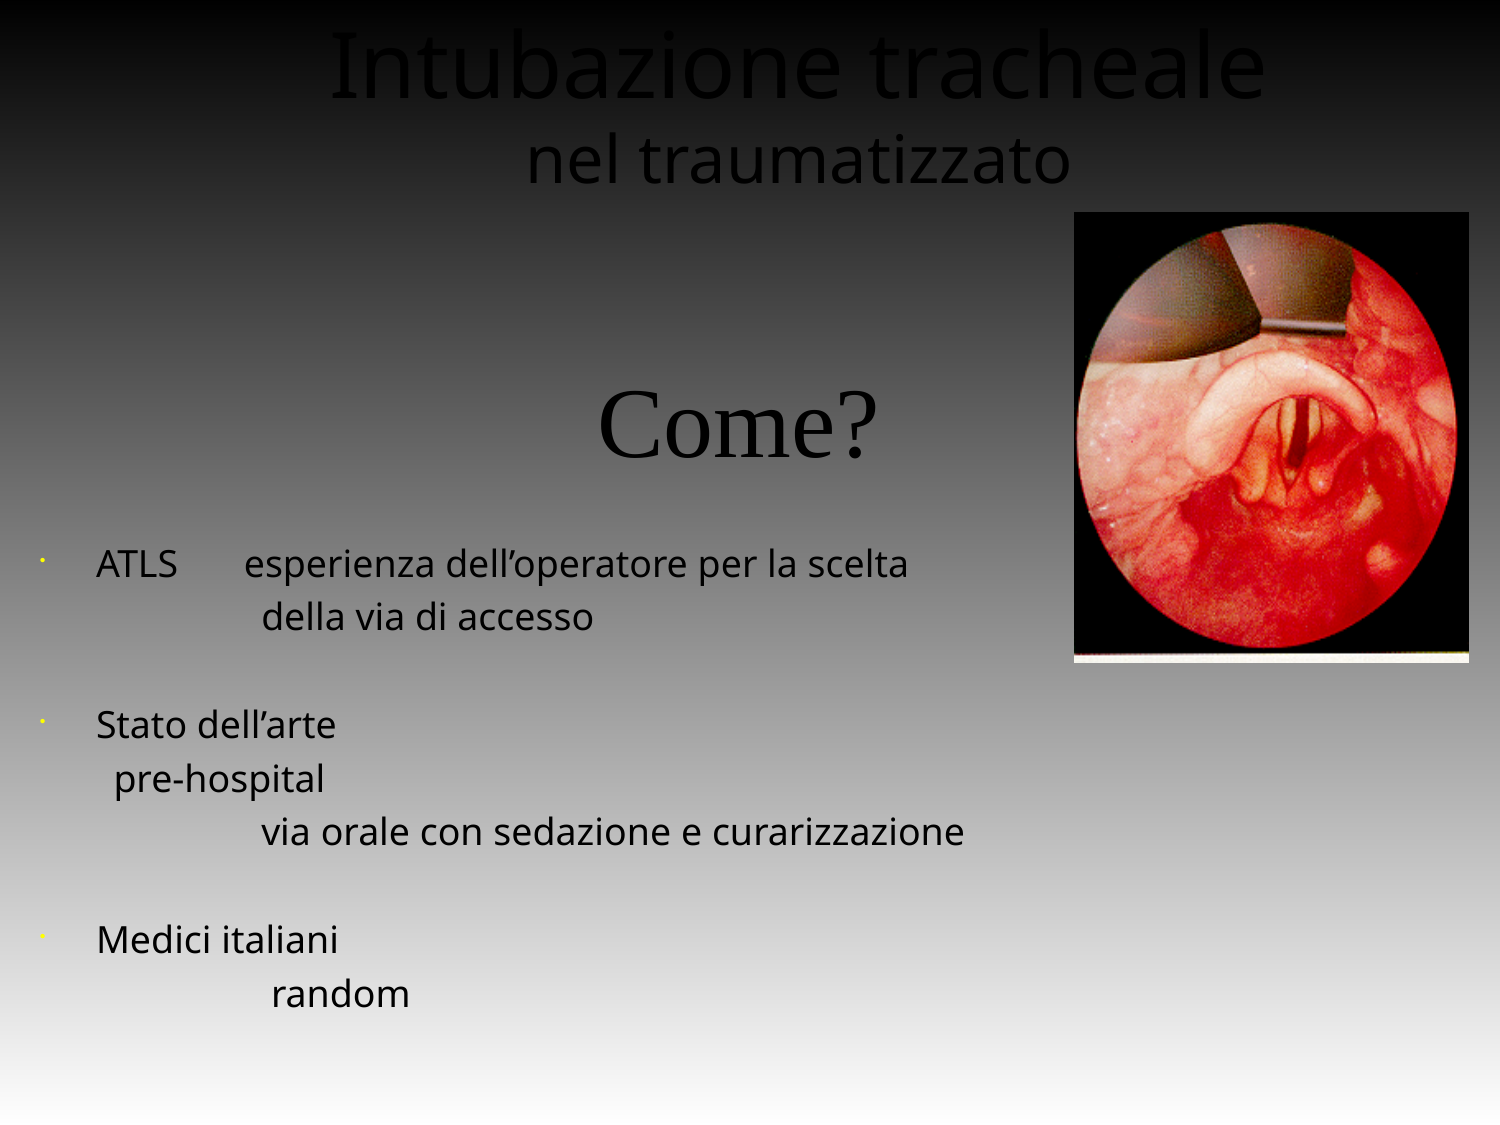

# Intubazione tracheale nel traumatizzato
Come?
ATLS	esperienza dell’operatore per la scelta
			della via di accesso
Stato dell’arte
	pre-hospital
			via orale con sedazione e curarizzazione
Medici italiani
			 random